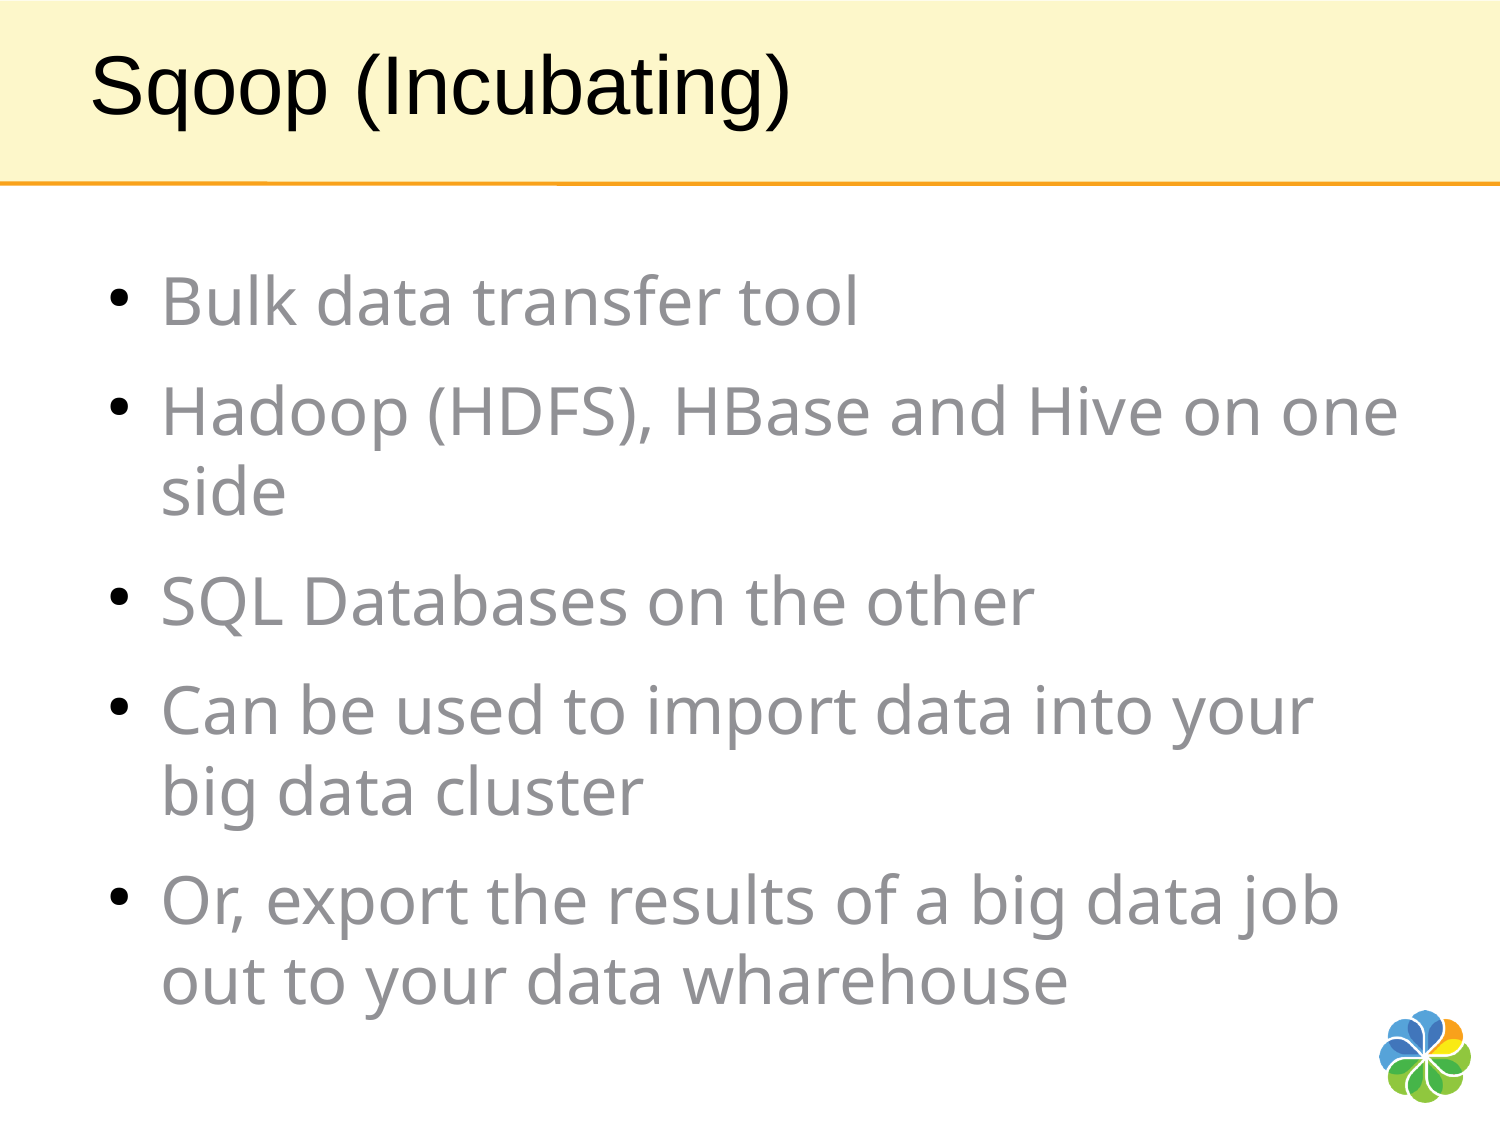

# Sqoop (Incubating)
Bulk data transfer tool
Hadoop (HDFS), HBase and Hive on one side
SQL Databases on the other
Can be used to import data into your big data cluster
Or, export the results of a big data job out to your data wharehouse